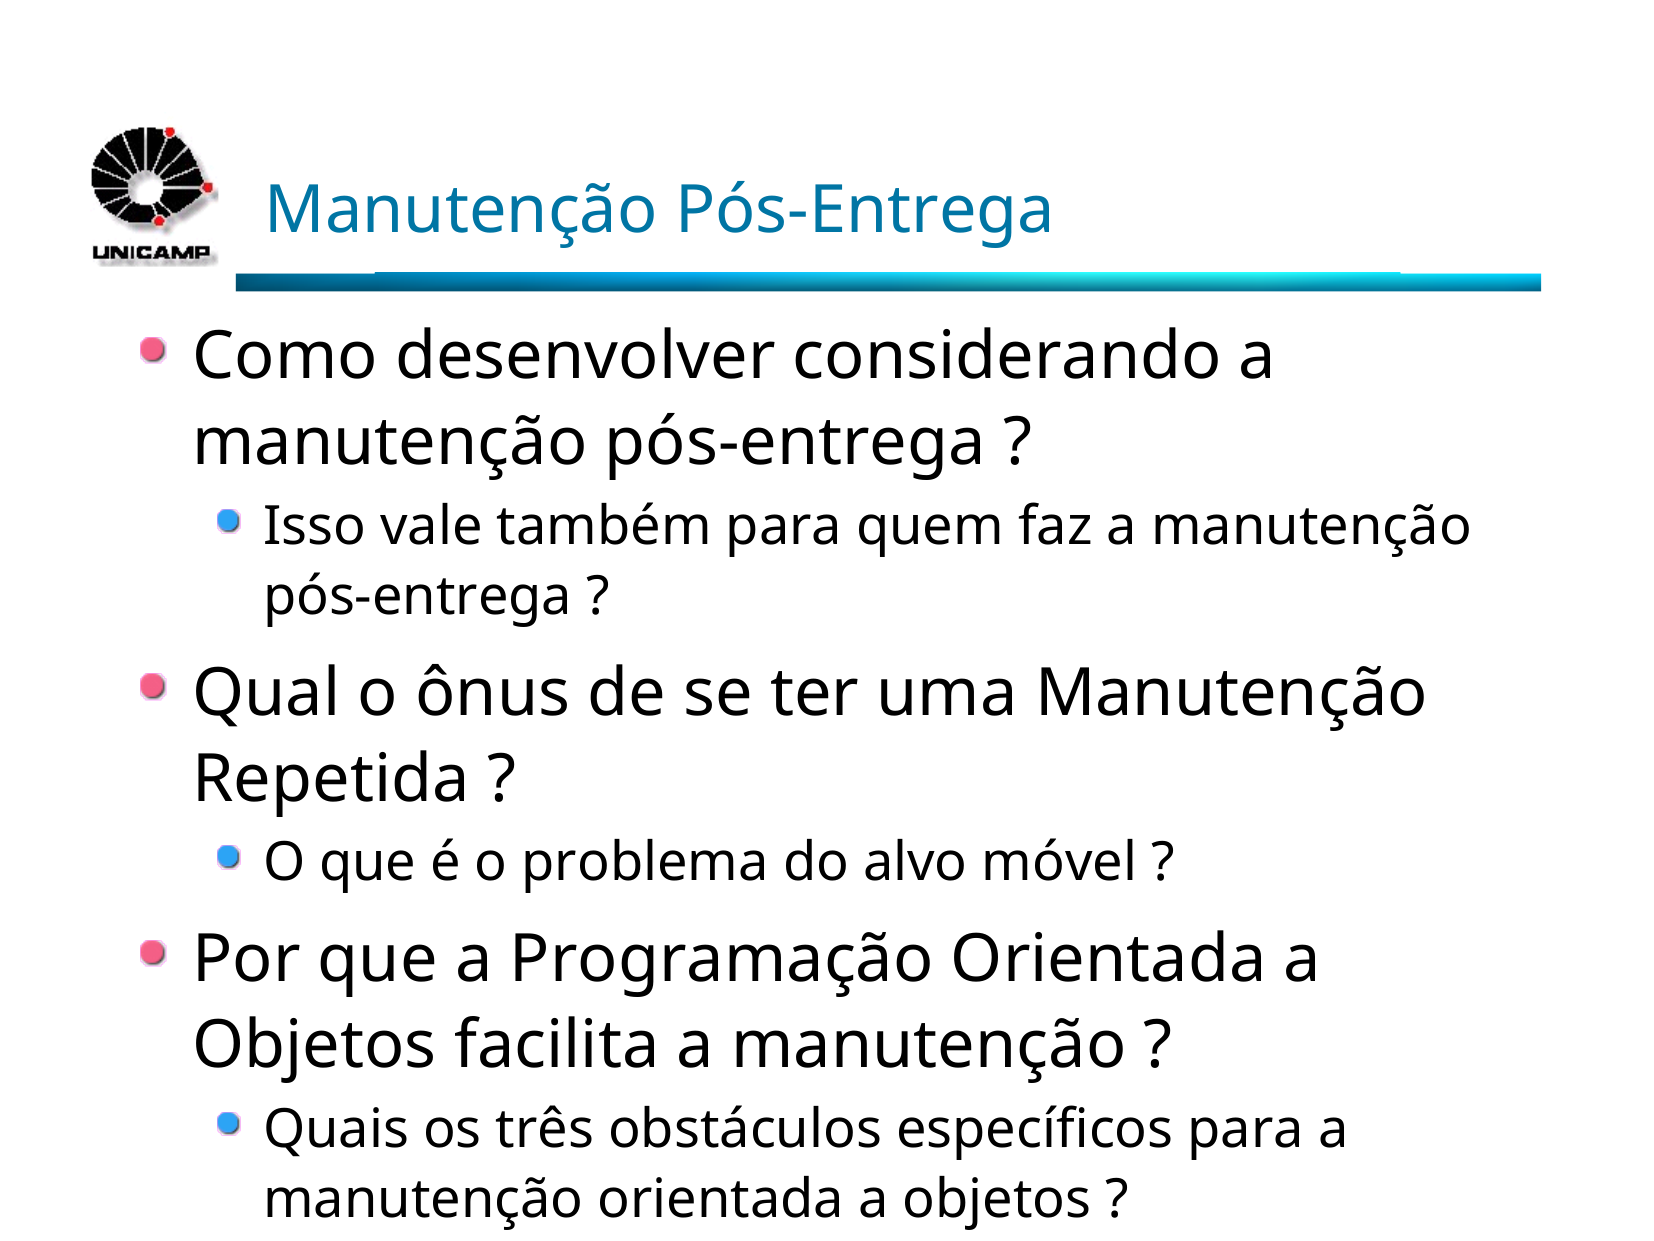

# Manutenção Pós-Entrega
Como desenvolver considerando a manutenção pós-entrega ?
Isso vale também para quem faz a manutenção pós-entrega ?
Qual o ônus de se ter uma Manutenção Repetida ?
O que é o problema do alvo móvel ?
Por que a Programação Orientada a Objetos facilita a manutenção ?
Quais os três obstáculos específicos para a manutenção orientada a objetos ?